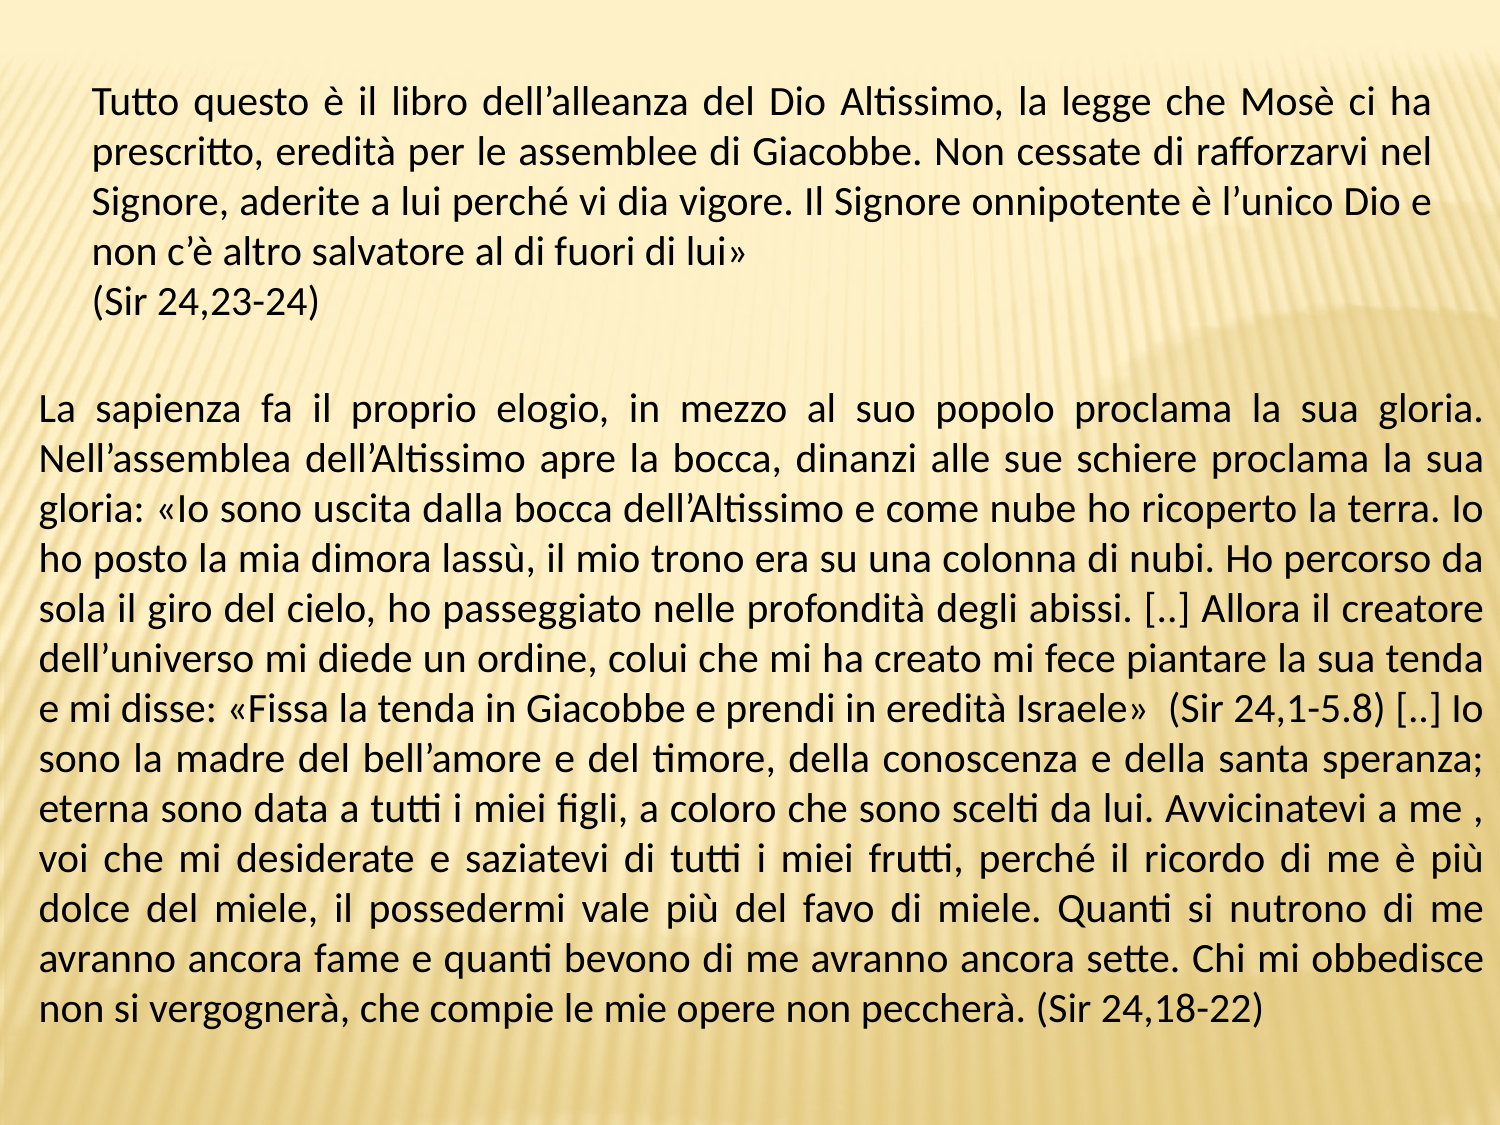

Tutto questo è il libro dell’alleanza del Dio Altissimo, la legge che Mosè ci ha prescritto, eredità per le assemblee di Giacobbe. Non cessate di rafforzarvi nel Signore, aderite a lui perché vi dia vigore. Il Signore onnipotente è l’unico Dio e non c’è altro salvatore al di fuori di lui»
(Sir 24,23-24)
La sapienza fa il proprio elogio, in mezzo al suo popolo proclama la sua gloria. Nell’assemblea dell’Altissimo apre la bocca, dinanzi alle sue schiere proclama la sua gloria: «Io sono uscita dalla bocca dell’Altissimo e come nube ho ricoperto la terra. Io ho posto la mia dimora lassù, il mio trono era su una colonna di nubi. Ho percorso da sola il giro del cielo, ho passeggiato nelle profondità degli abissi. [..] Allora il creatore dell’universo mi diede un ordine, colui che mi ha creato mi fece piantare la sua tenda e mi disse: «Fissa la tenda in Giacobbe e prendi in eredità Israele» (Sir 24,1-5.8) [..] Io sono la madre del bell’amore e del timore, della conoscenza e della santa speranza; eterna sono data a tutti i miei figli, a coloro che sono scelti da lui. Avvicinatevi a me , voi che mi desiderate e saziatevi di tutti i miei frutti, perché il ricordo di me è più dolce del miele, il possedermi vale più del favo di miele. Quanti si nutrono di me avranno ancora fame e quanti bevono di me avranno ancora sette. Chi mi obbedisce non si vergognerà, che compie le mie opere non peccherà. (Sir 24,18-22)